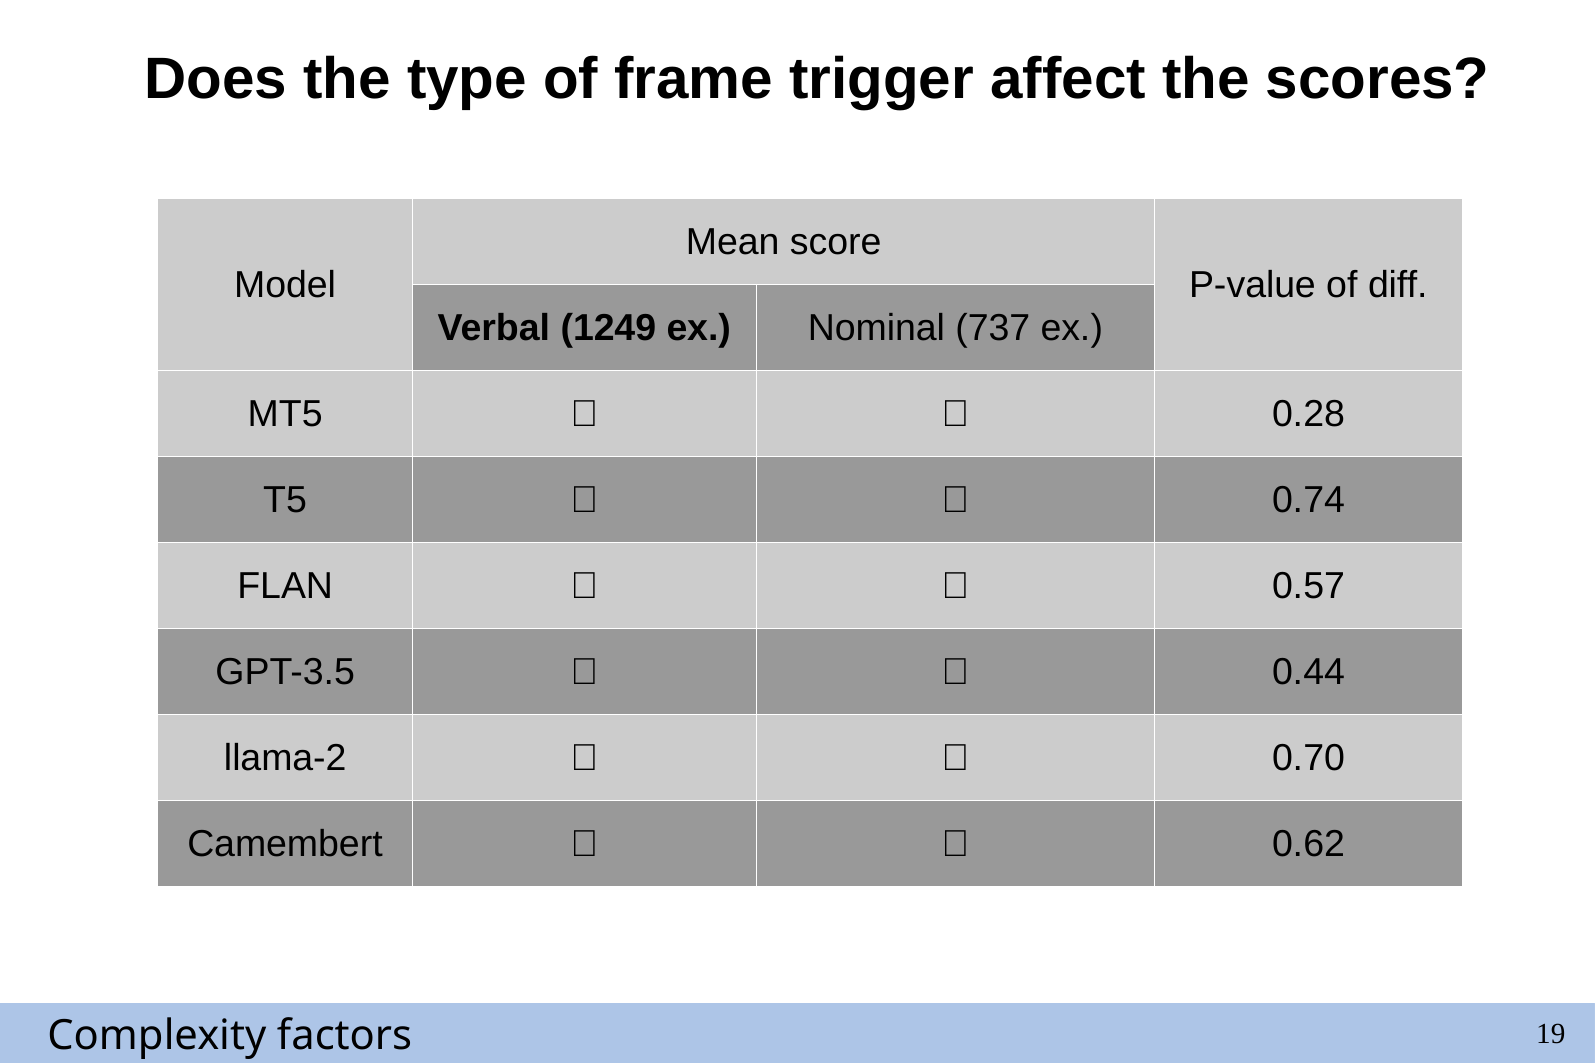

Does the type of frame trigger affect the scores?
| Model | Mean score | | P-value of diff. |
| --- | --- | --- | --- |
| | Verbal (1249 ex.) | Nominal (737 ex.) | |
| MT5 | ➕ | ➖ | 0.28 |
| T5 | ➕ | ➖ | 0.74 |
| FLAN | ➕ | ➖ | 0.57 |
| GPT-3.5 | ➕ | ➖ | 0.44 |
| llama-2 | 🟰 | 🟰 | 0.70 |
| Camembert | ➕ | ➖ | 0.62 |
# Complexity factors